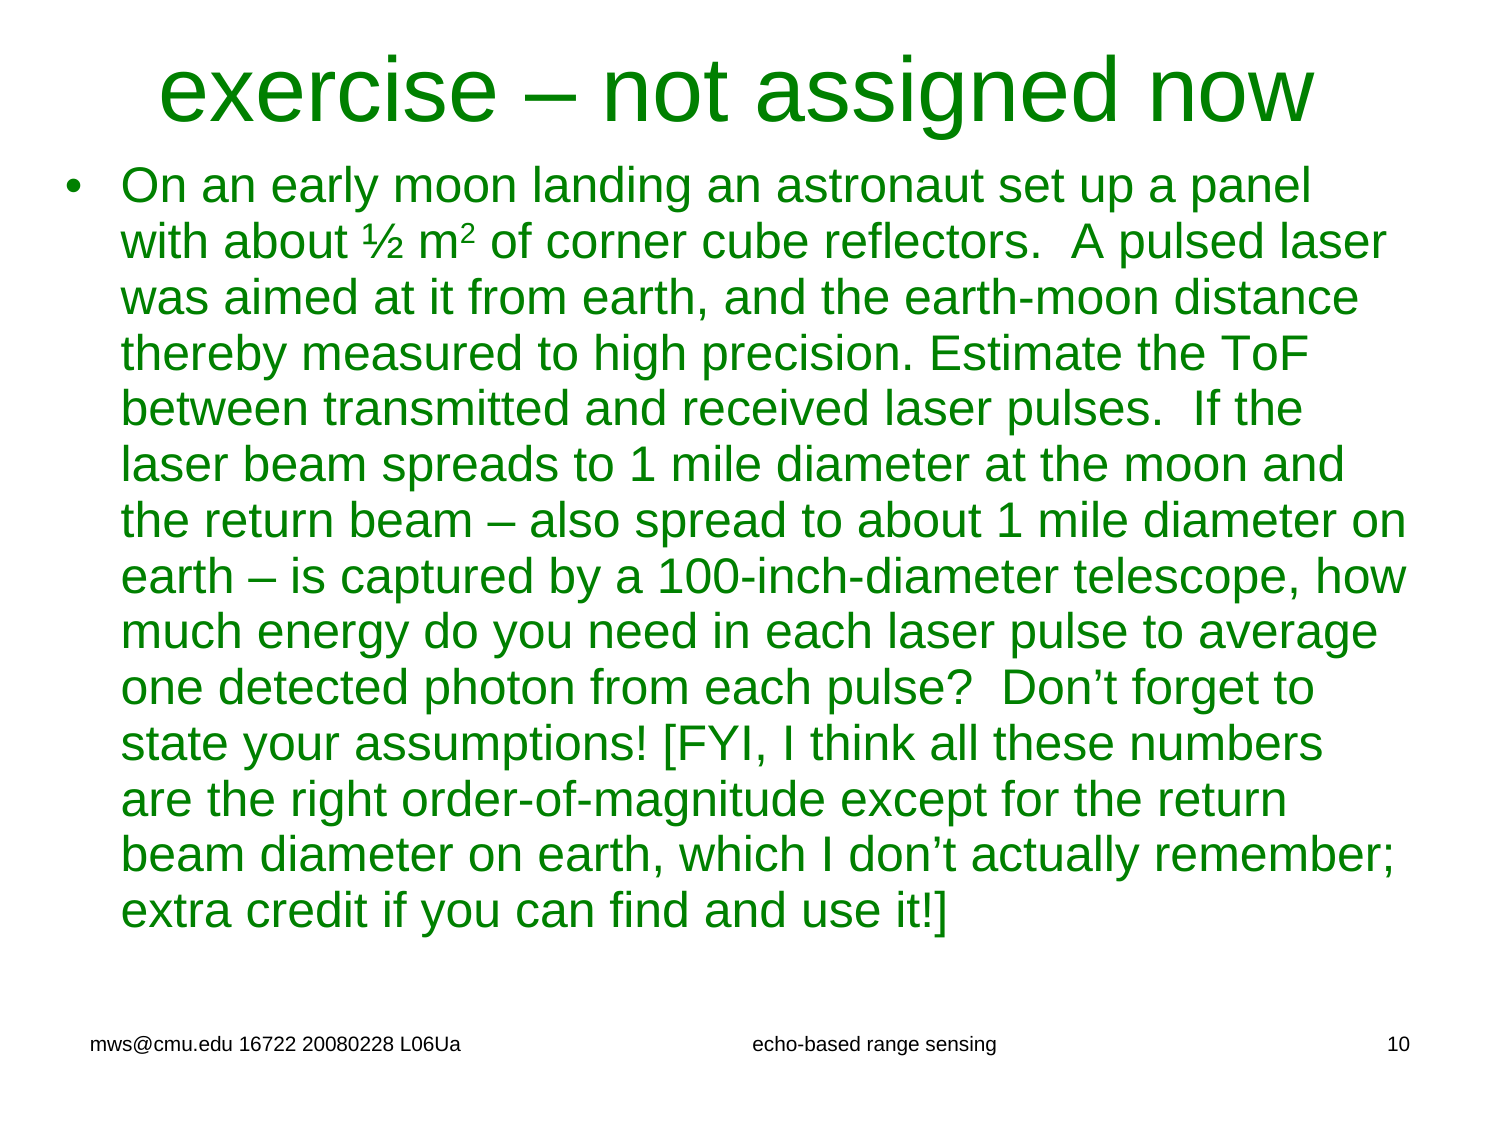

# exercise – not assigned now
On an early moon landing an astronaut set up a panel with about ½ m2 of corner cube reflectors. A pulsed laser was aimed at it from earth, and the earth-moon distance thereby measured to high precision. Estimate the ToF between transmitted and received laser pulses. If the laser beam spreads to 1 mile diameter at the moon and the return beam – also spread to about 1 mile diameter on earth – is captured by a 100-inch-diameter telescope, how much energy do you need in each laser pulse to average one detected photon from each pulse? Don’t forget to state your assumptions! [FYI, I think all these numbers are the right order-of-magnitude except for the return beam diameter on earth, which I don’t actually remember; extra credit if you can find and use it!]
mws@cmu.edu 16722 20080228 L06Ua
echo-based range sensing
10